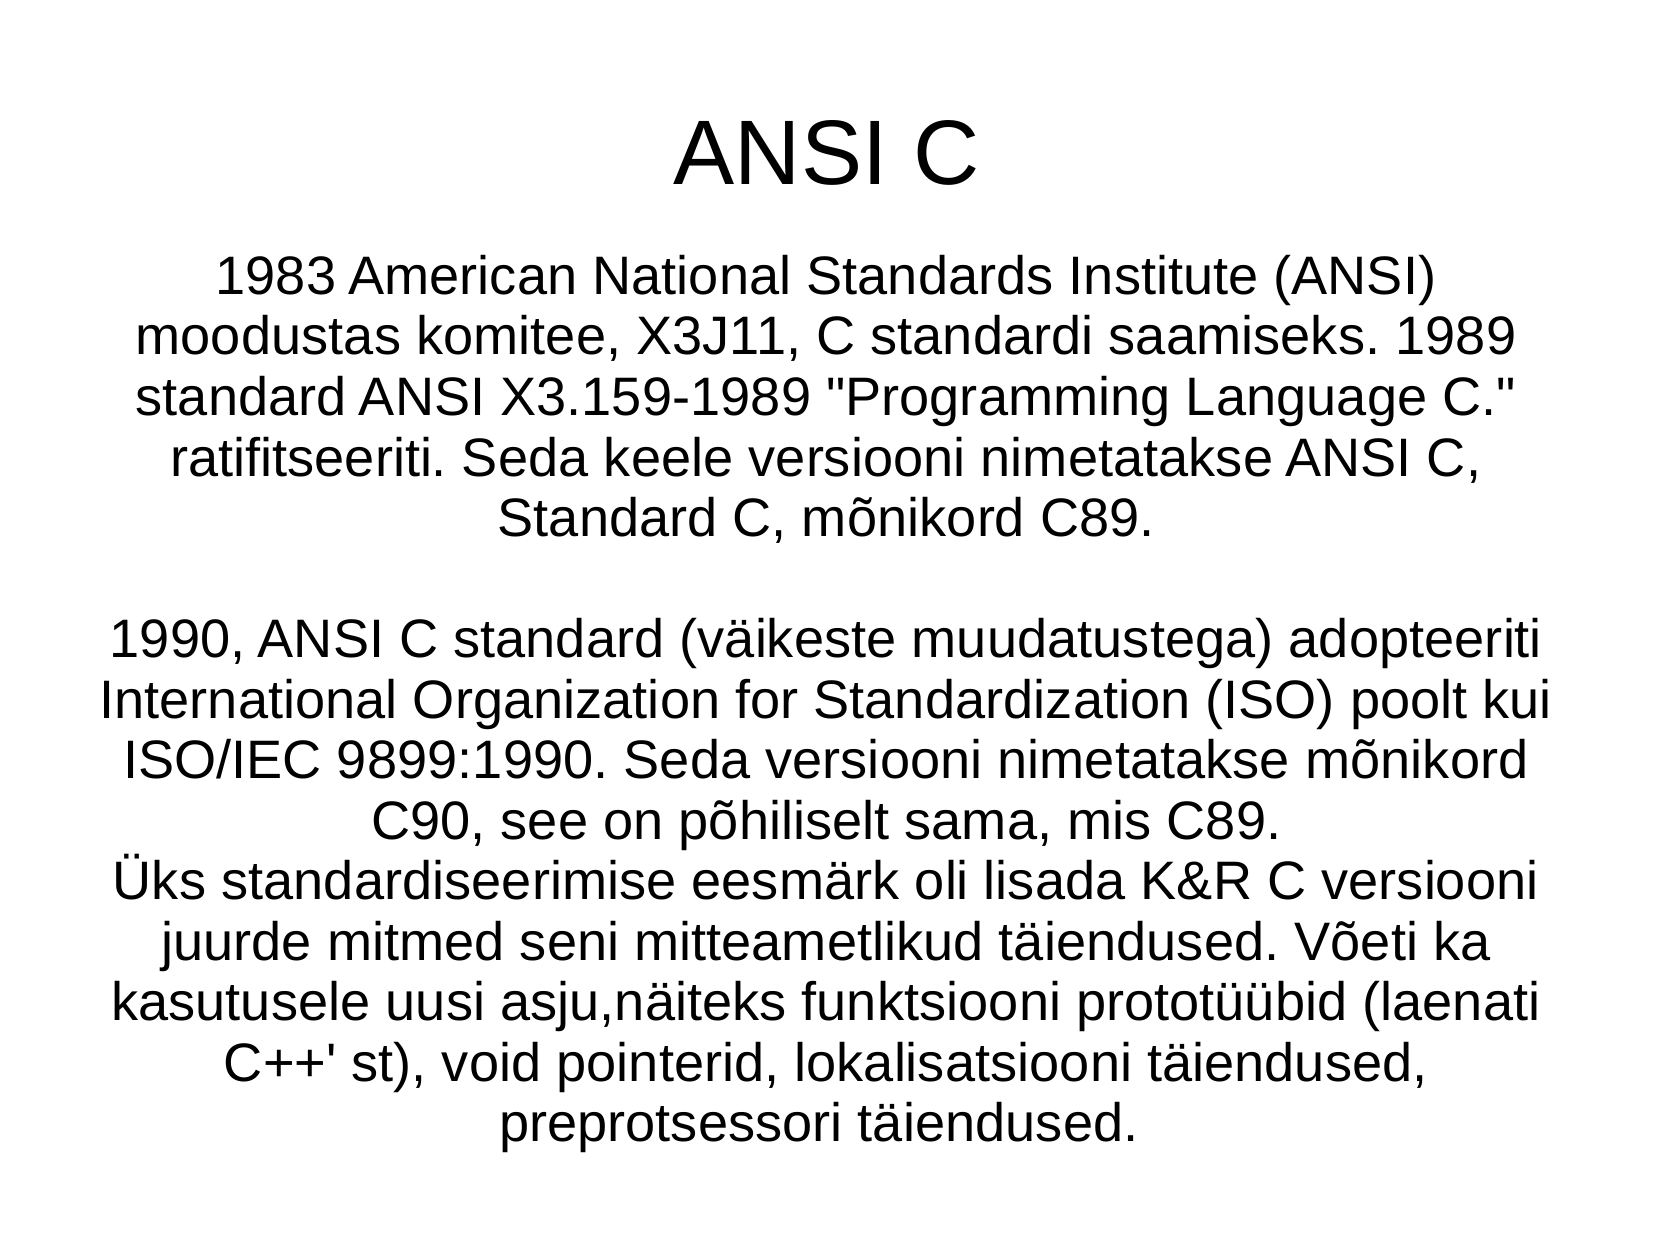

# ANSI C
1983 American National Standards Institute (ANSI) moodustas komitee, X3J11, C standardi saamiseks. 1989 standard ANSI X3.159-1989 "Programming Language C." ratifitseeriti. Seda keele versiooni nimetatakse ANSI C, Standard C, mõnikord C89.
1990, ANSI C standard (väikeste muudatustega) adopteeriti International Organization for Standardization (ISO) poolt kui ISO/IEC 9899:1990. Seda versiooni nimetatakse mõnikord C90, see on põhiliselt sama, mis C89.
Üks standardiseerimise eesmärk oli lisada K&R C versiooni juurde mitmed seni mitteametlikud täiendused. Võeti ka kasutusele uusi asju,näiteks funktsiooni prototüübid (laenati C++' st), void pointerid, lokalisatsiooni täiendused, preprotsessori täiendused.